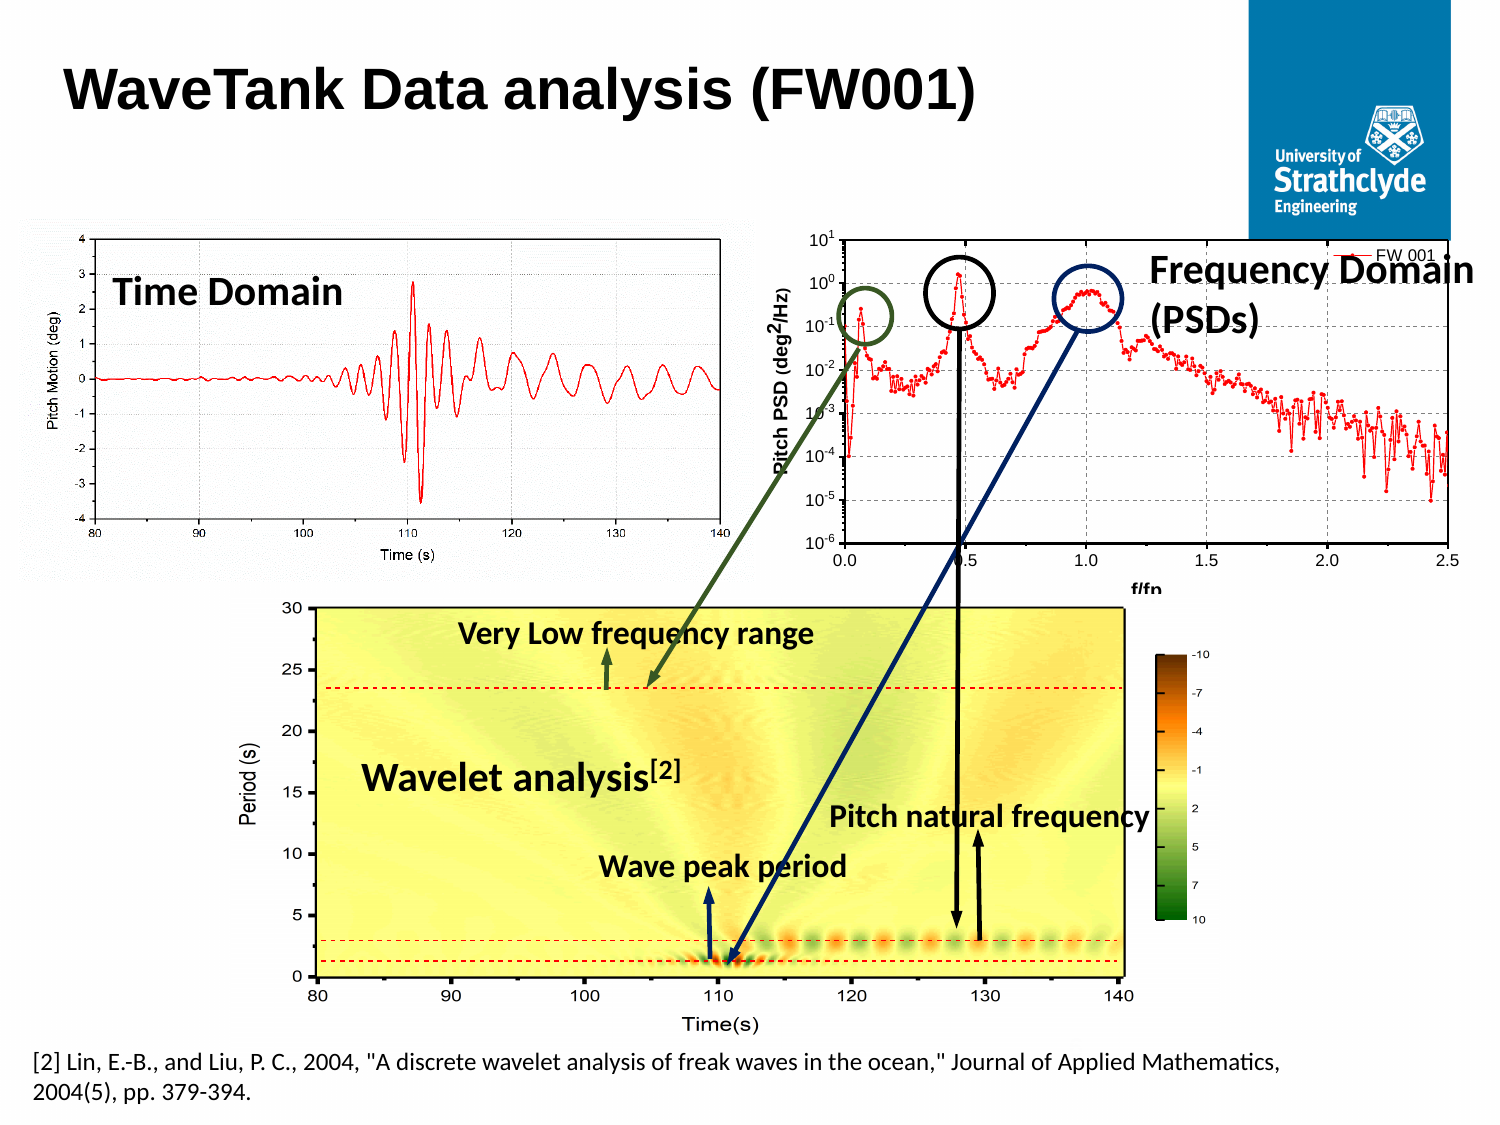

# WaveTank Data analysis (FW001)
Frequency Domain (PSDs)
Time Domain
 Very Low frequency range
Pitch natural frequency
Wave peak period
Wavelet analysis[2]
[2] Lin, E.-B., and Liu, P. C., 2004, "A discrete wavelet analysis of freak waves in the ocean," Journal of Applied Mathematics, 2004(5), pp. 379-394.